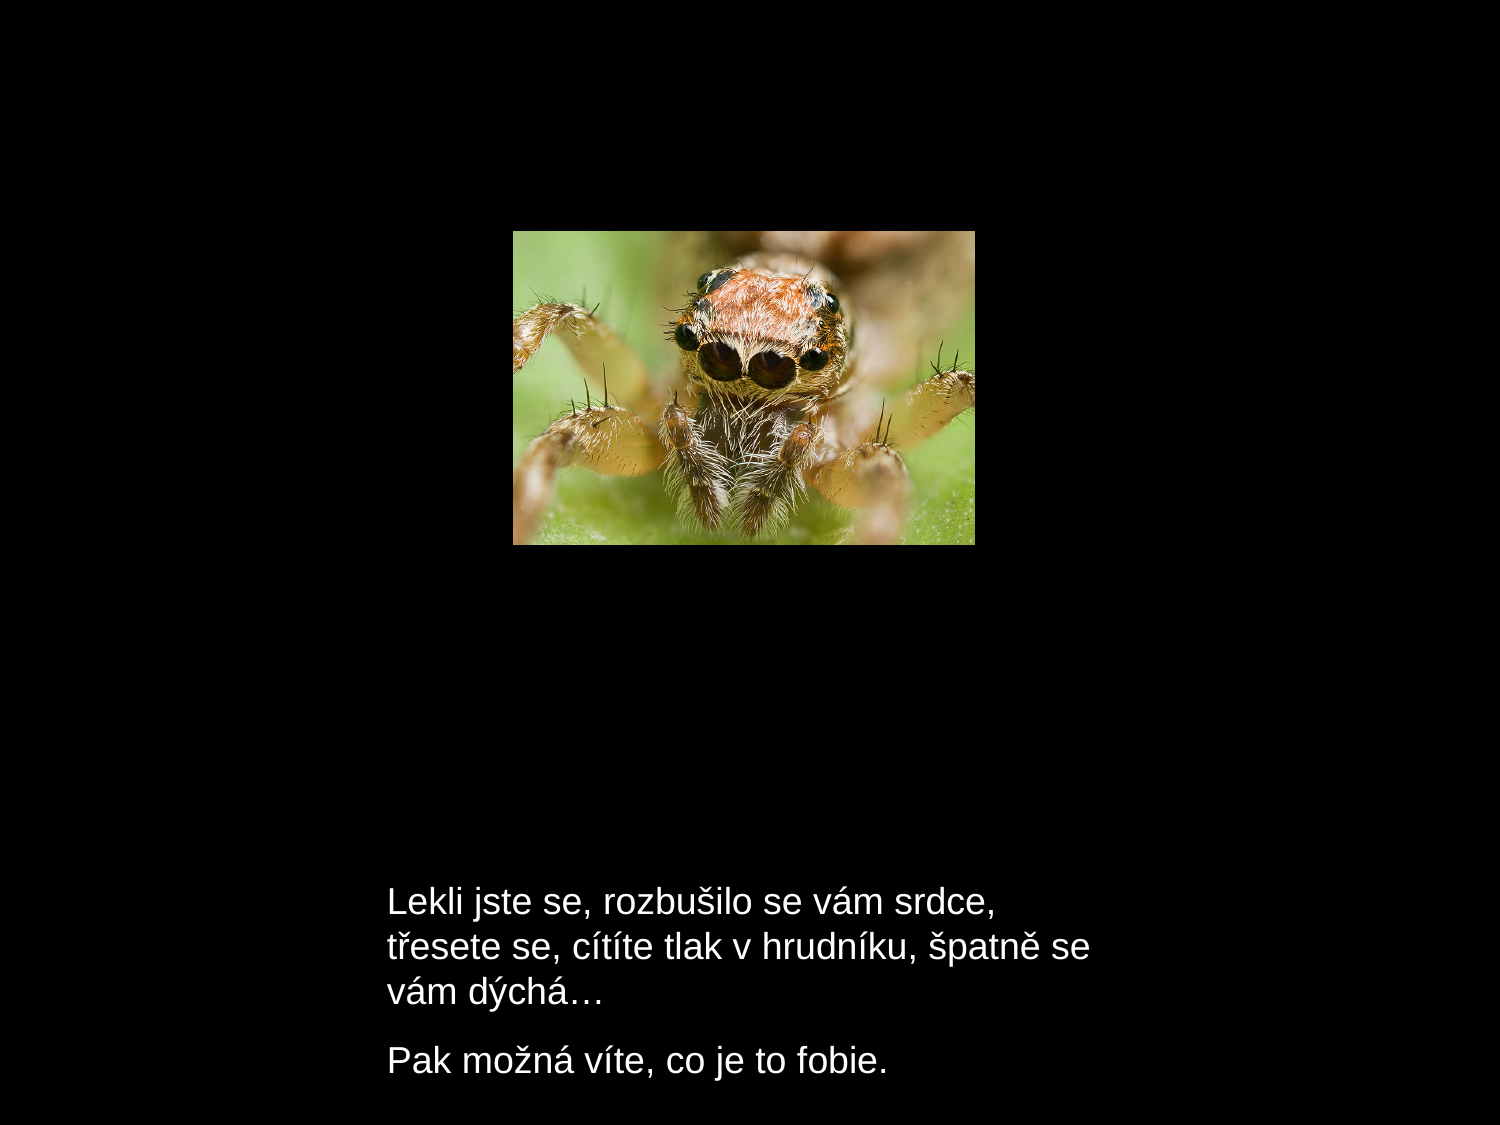

Lekli jste se, rozbušilo se vám srdce, třesete se, cítíte tlak v hrudníku, špatně se vám dýchá…
Pak možná víte, co je to fobie.